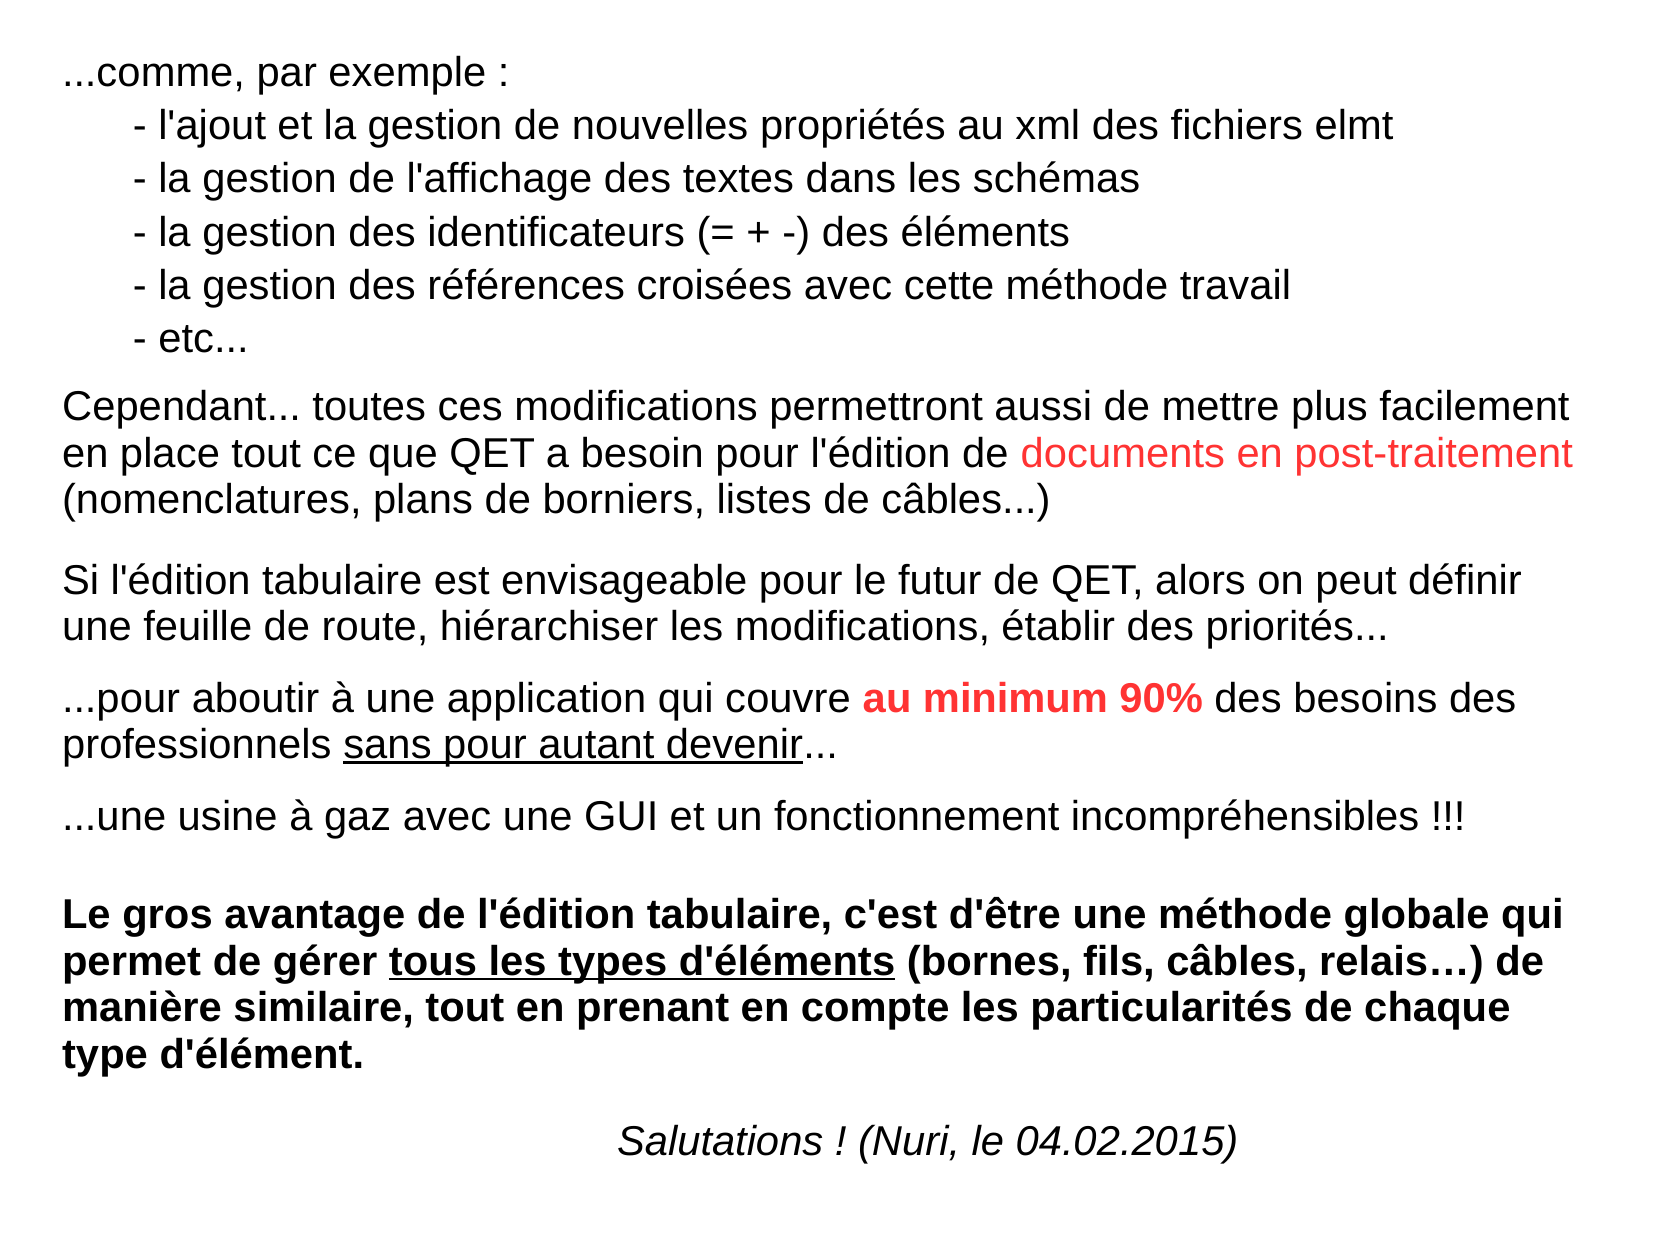

...comme, par exemple :
- l'ajout et la gestion de nouvelles propriétés au xml des fichiers elmt
- la gestion de l'affichage des textes dans les schémas
- la gestion des identificateurs (= + -) des éléments
- la gestion des références croisées avec cette méthode travail
- etc...
Cependant... toutes ces modifications permettront aussi de mettre plus facilement en place tout ce que QET a besoin pour l'édition de documents en post-traitement (nomenclatures, plans de borniers, listes de câbles...)
Si l'édition tabulaire est envisageable pour le futur de QET, alors on peut définir une feuille de route, hiérarchiser les modifications, établir des priorités...
...pour aboutir à une application qui couvre au minimum 90% des besoins des professionnels sans pour autant devenir...
...une usine à gaz avec une GUI et un fonctionnement incompréhensibles !!!
Le gros avantage de l'édition tabulaire, c'est d'être une méthode globale qui permet de gérer tous les types d'éléments (bornes, fils, câbles, relais…) de manière similaire, tout en prenant en compte les particularités de chaque type d'élément.
Salutations ! (Nuri, le 04.02.2015)